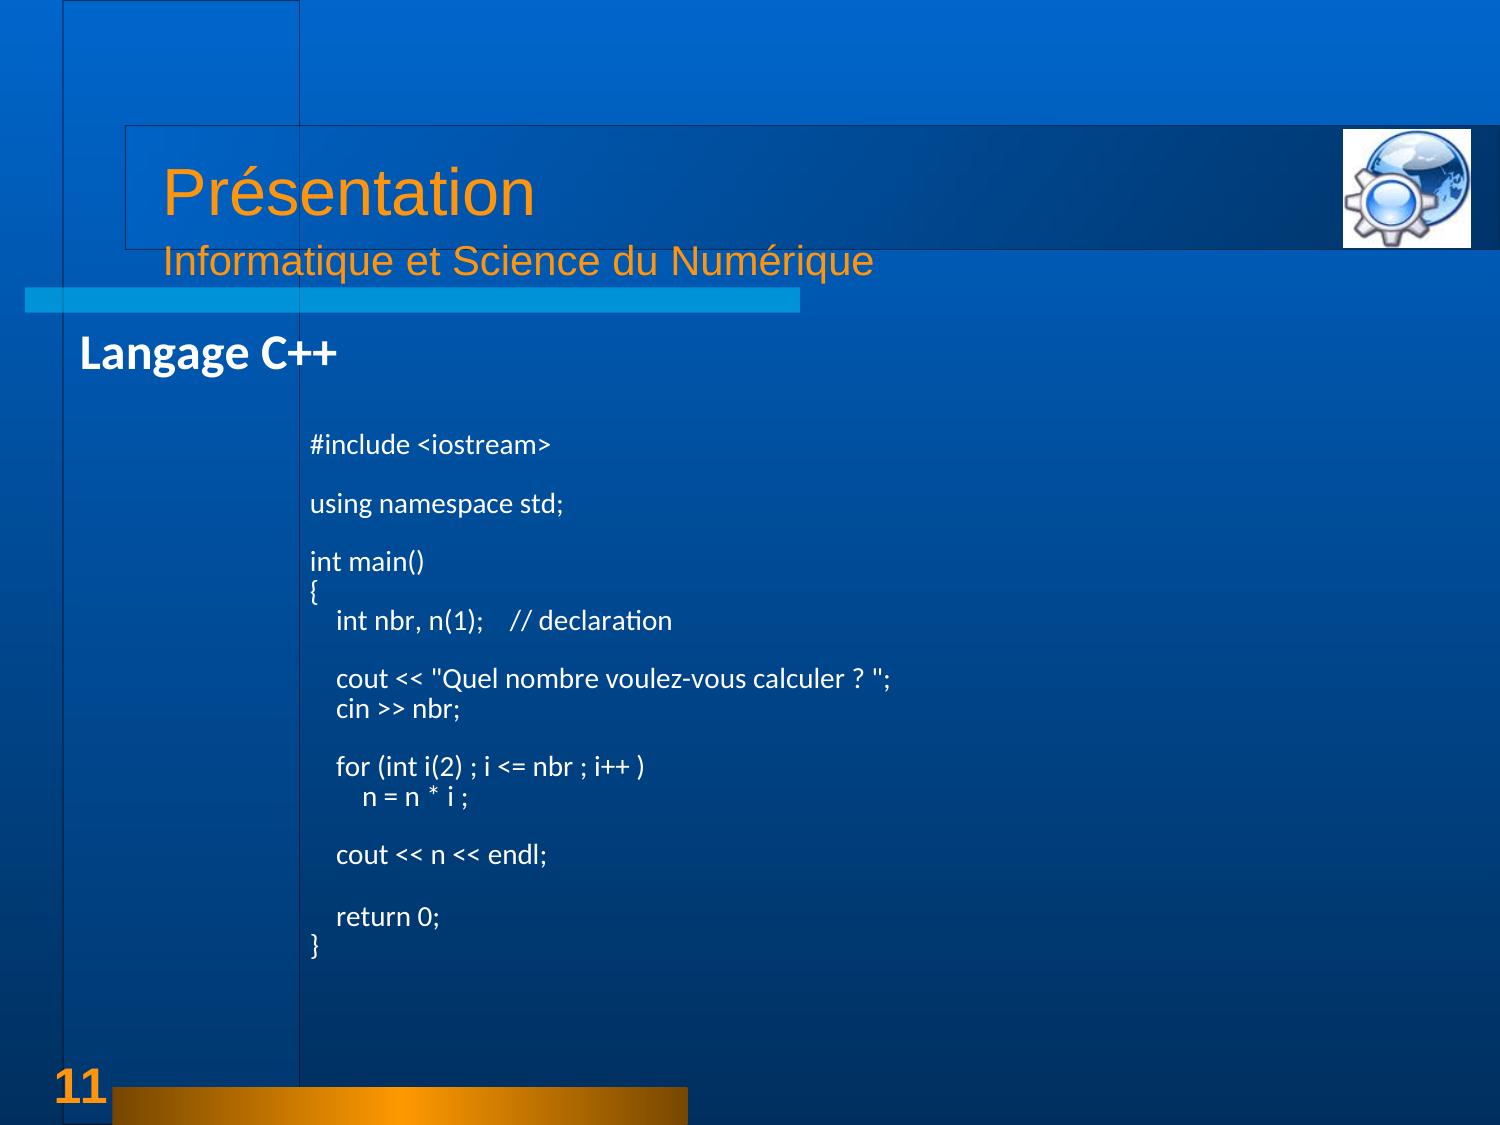

Langage C++
#include <iostream>
using namespace std;
int main()
{
 int nbr, n(1); // declaration
 cout << "Quel nombre voulez-vous calculer ? ";
 cin >> nbr;
 for (int i(2) ; i <= nbr ; i++ )
 n = n * i ;
 cout << n << endl;
 return 0;
}